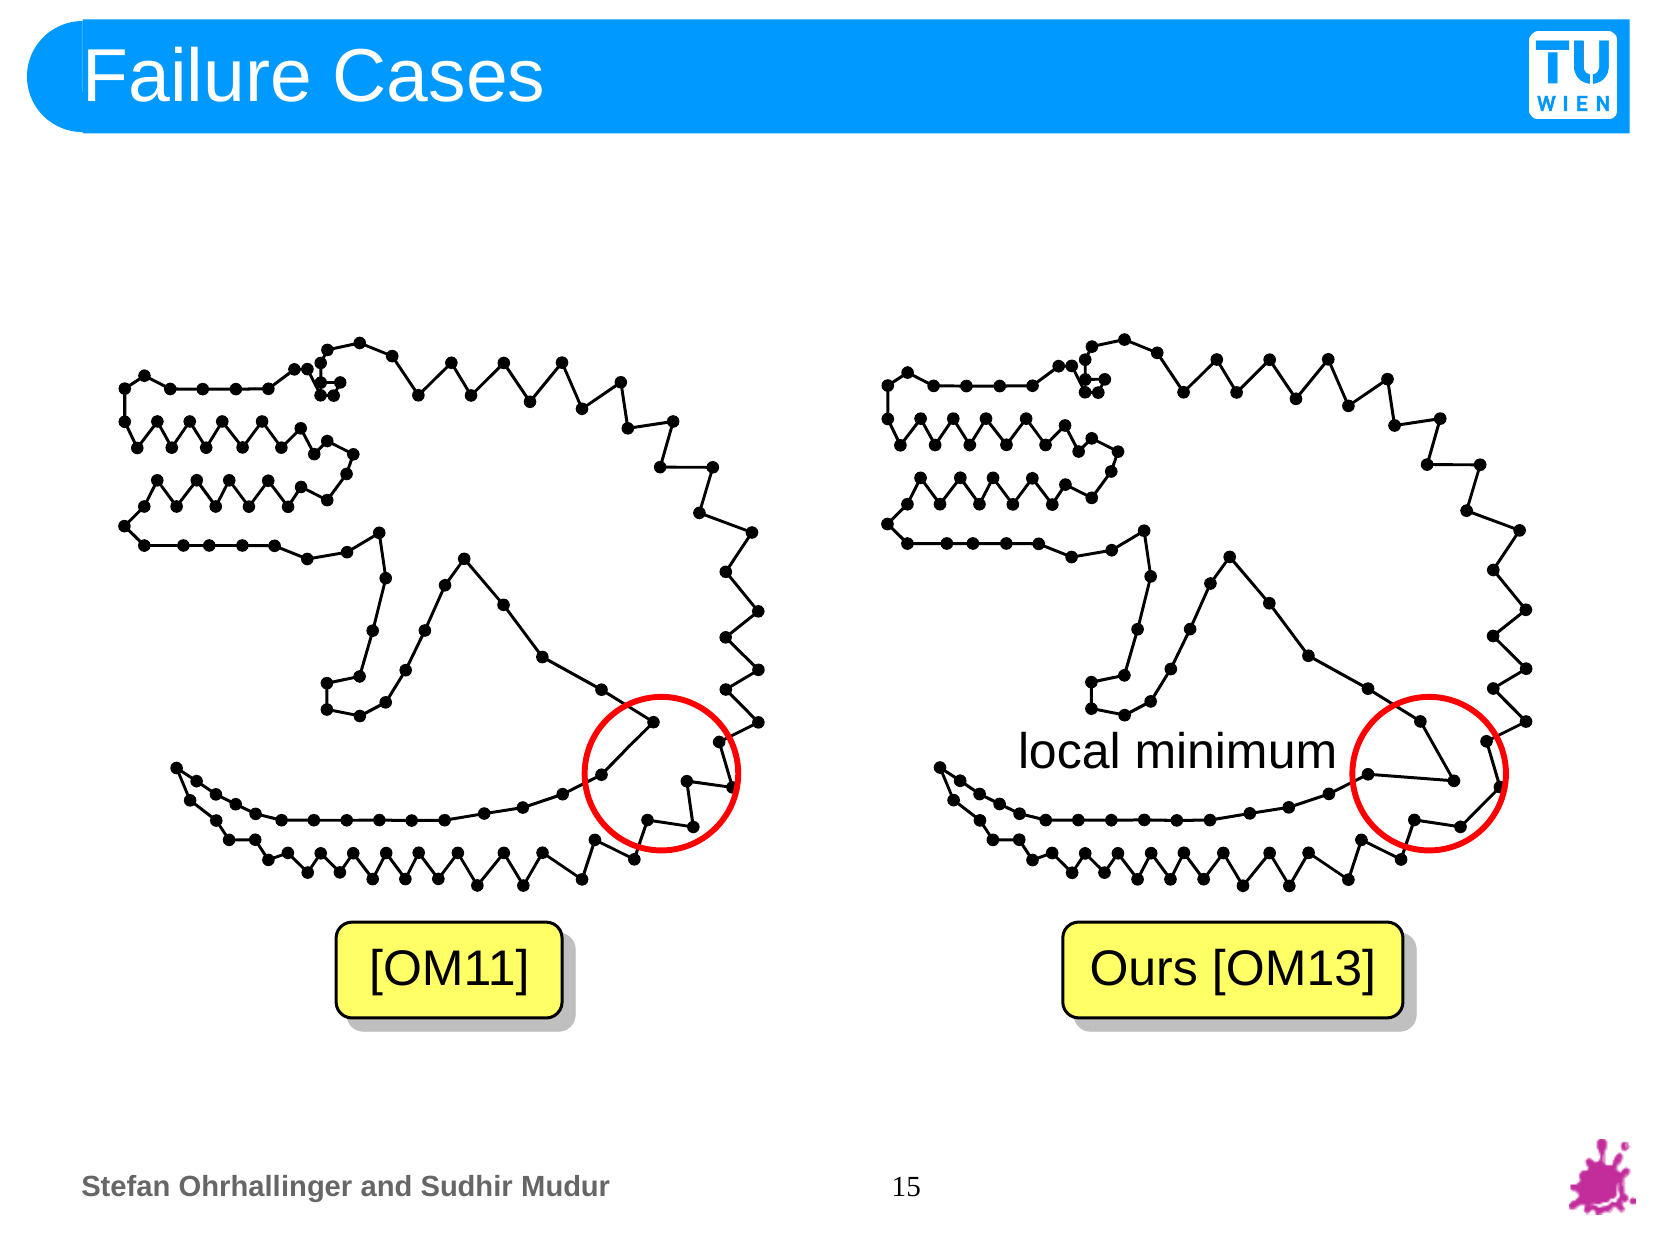

# Failure Cases
local minimum
[OM11]
Ours [OM13]
15